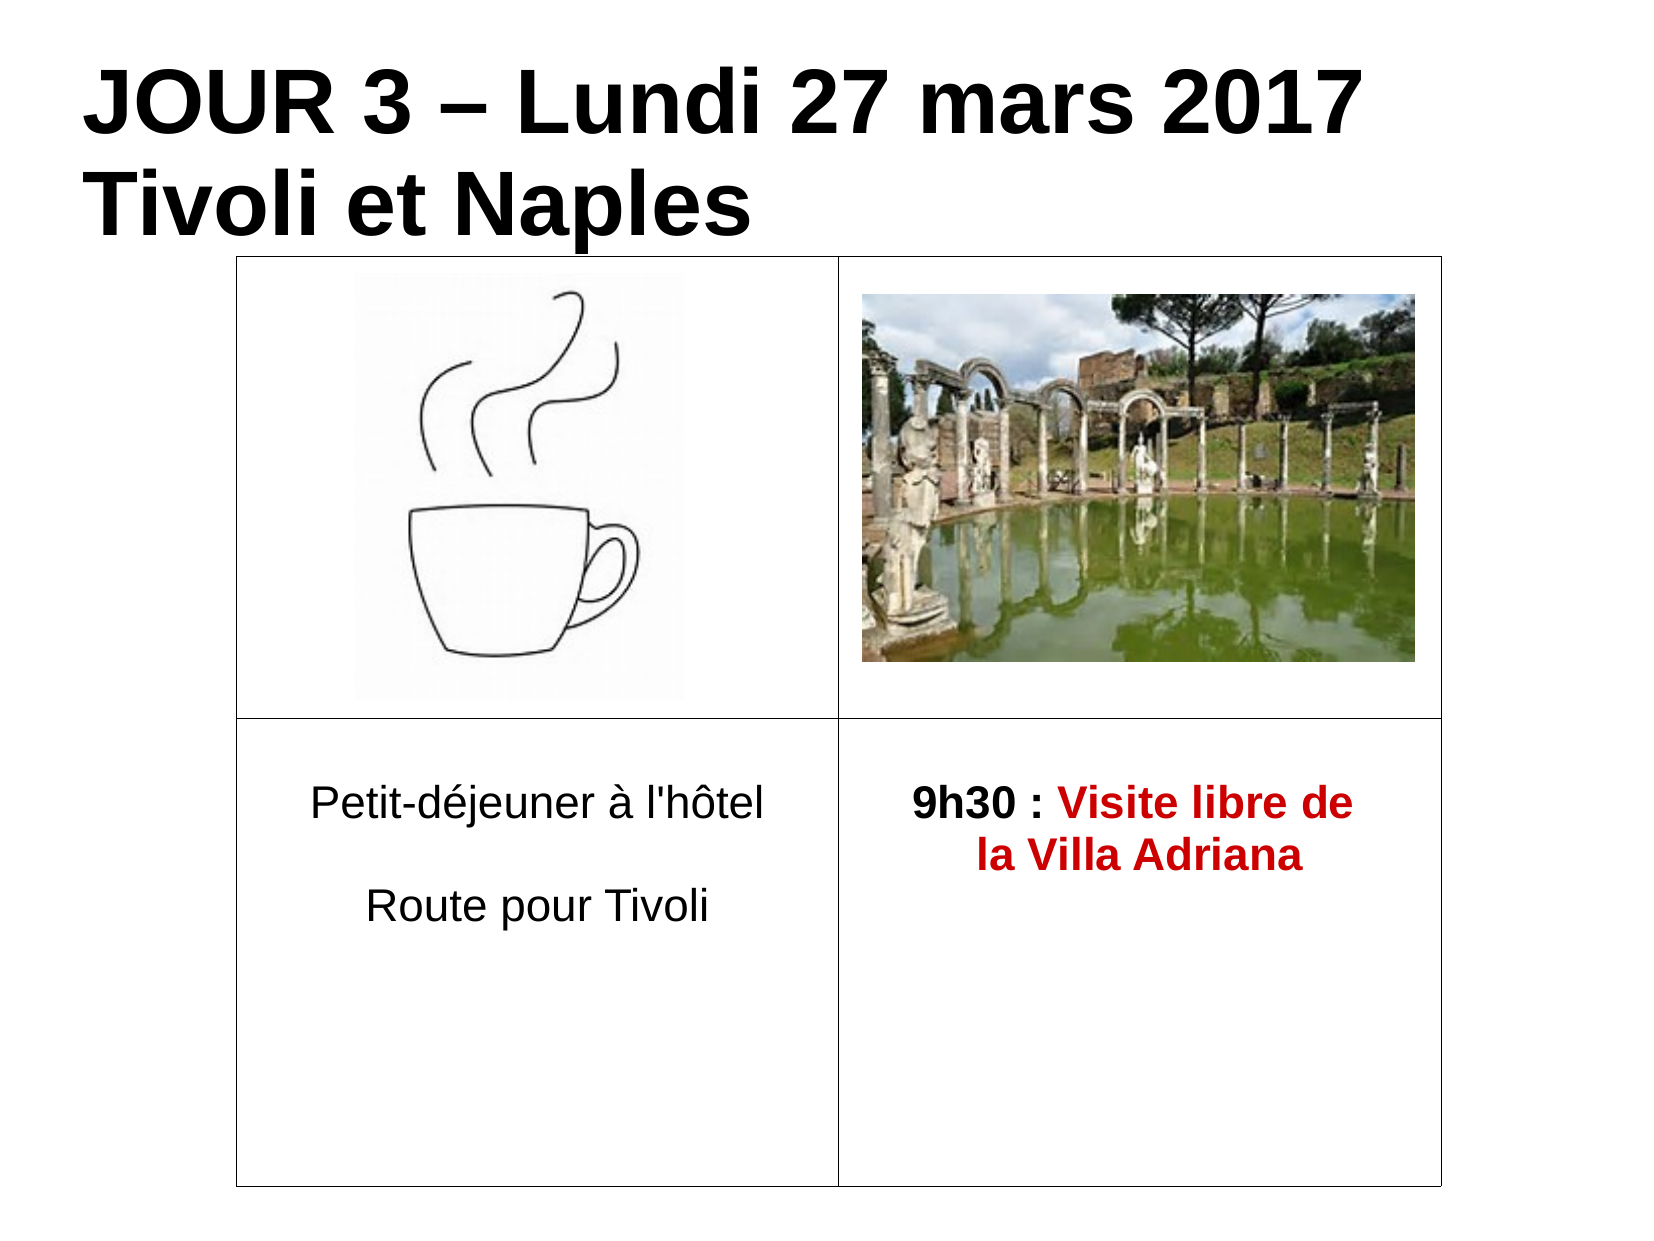

# JOUR 3 – Lundi 27 mars 2017 Tivoli et Naples
| | |
| --- | --- |
| Petit-déjeuner à l'hôtel Route pour Tivoli | 9h30 : Visite libre de la Villa Adriana |